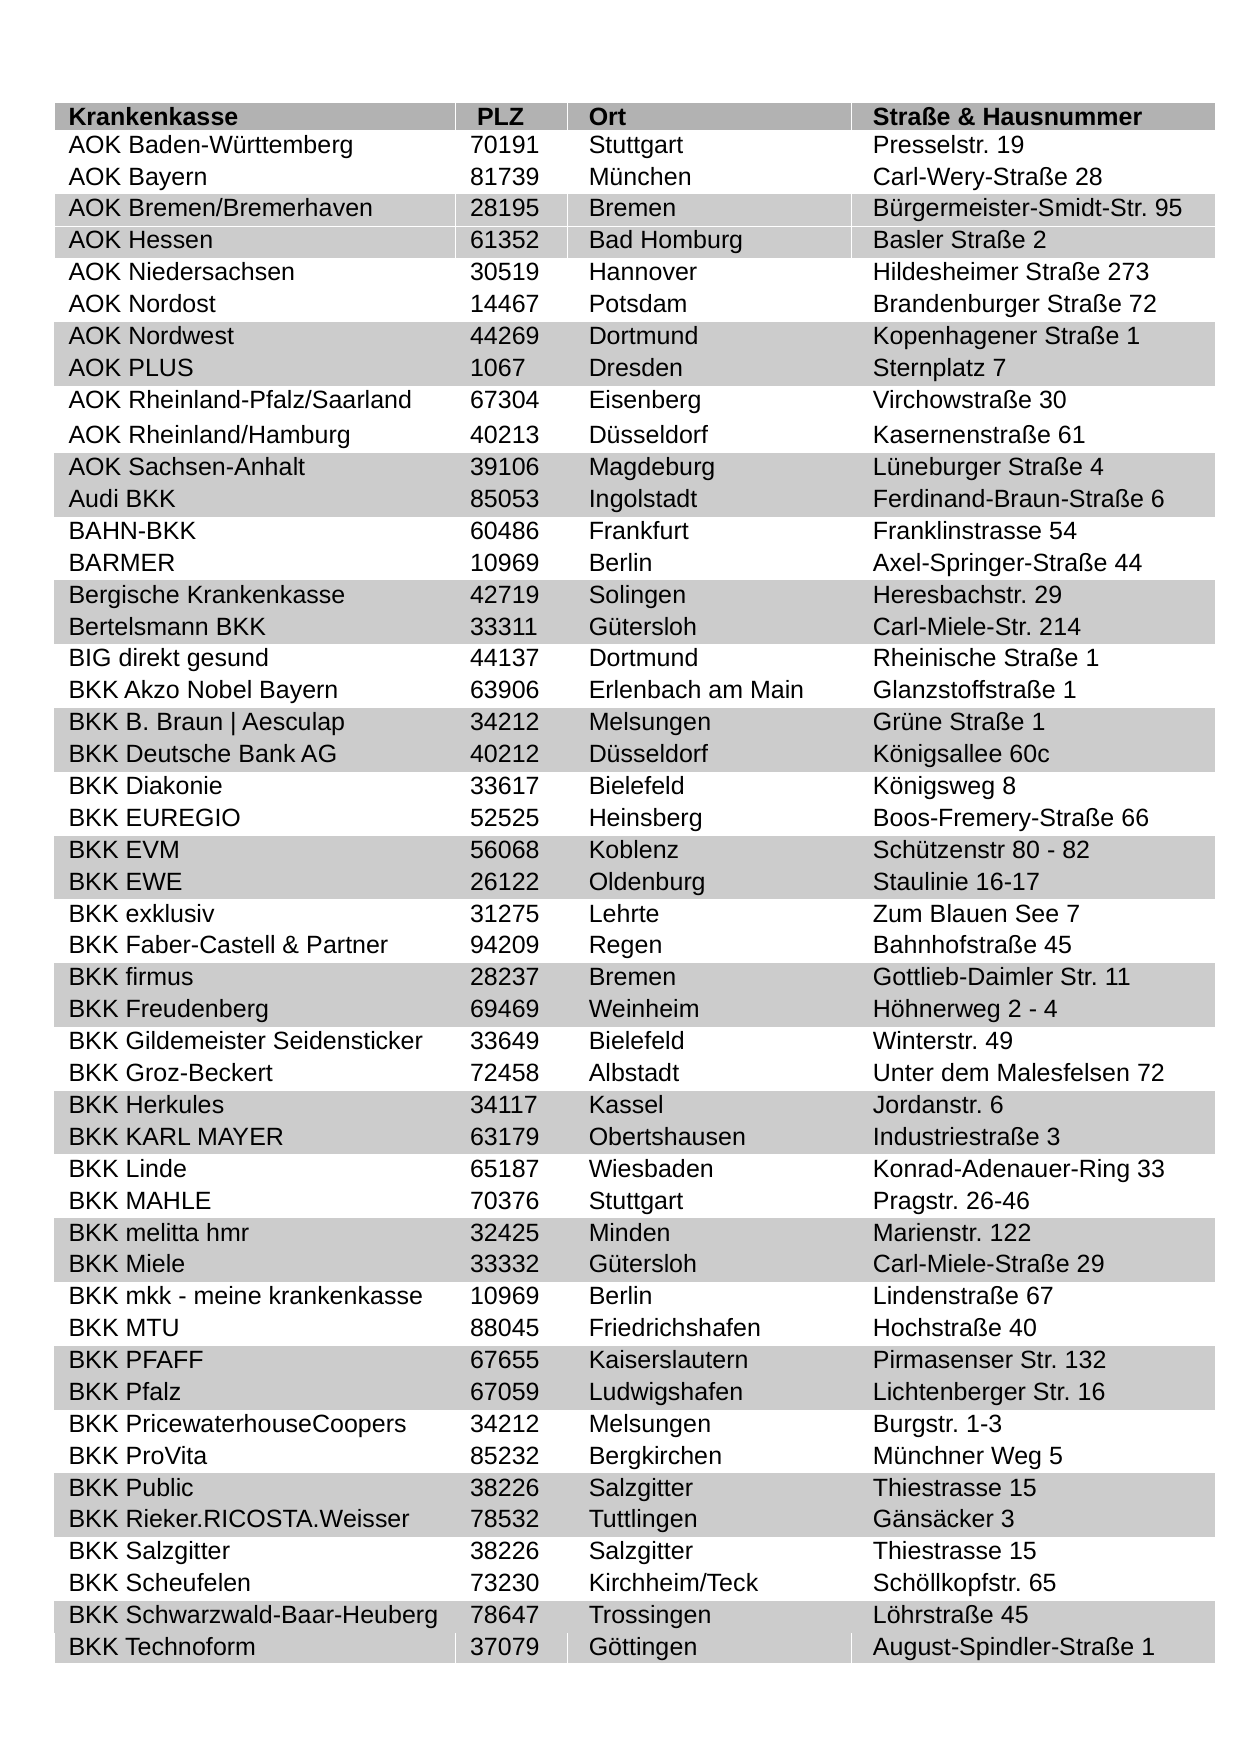

| Krankenkasse | PLZ | Ort | Straße & Hausnummer |
| --- | --- | --- | --- |
| AOK Baden-Württemberg | 70191 | Stuttgart | Presselstr. 19 |
| AOK Bayern | 81739 | München | Carl-Wery-Straße 28 |
| AOK Bremen/Bremerhaven | 28195 | Bremen | Bürgermeister-Smidt-Str. 95 |
| AOK Hessen | 61352 | Bad Homburg | Basler Straße 2 |
| AOK Niedersachsen | 30519 | Hannover | Hildesheimer Straße 273 |
| AOK Nordost | 14467 | Potsdam | Brandenburger Straße 72 |
| AOK Nordwest | 44269 | Dortmund | Kopenhagener Straße 1 |
| AOK PLUS | 1067 | Dresden | Sternplatz 7 |
| AOK Rheinland-Pfalz/Saarland | 67304 | Eisenberg | Virchowstraße 30 |
| AOK Rheinland/Hamburg | 40213 | Düsseldorf | Kasernenstraße 61 |
| AOK Sachsen-Anhalt | 39106 | Magdeburg | Lüneburger Straße 4 |
| Audi BKK | 85053 | Ingolstadt | Ferdinand-Braun-Straße 6 |
| BAHN-BKK | 60486 | Frankfurt | Franklinstrasse 54 |
| BARMER | 10969 | Berlin | Axel-Springer-Straße 44 |
| Bergische Krankenkasse | 42719 | Solingen | Heresbachstr. 29 |
| Bertelsmann BKK | 33311 | Gütersloh | Carl-Miele-Str. 214 |
| BIG direkt gesund | 44137 | Dortmund | Rheinische Straße 1 |
| BKK Akzo Nobel Bayern | 63906 | Erlenbach am Main | Glanzstoffstraße 1 |
| BKK B. Braun | Aesculap | 34212 | Melsungen | Grüne Straße 1 |
| BKK Deutsche Bank AG | 40212 | Düsseldorf | Königsallee 60c |
| BKK Diakonie | 33617 | Bielefeld | Königsweg 8 |
| BKK EUREGIO | 52525 | Heinsberg | Boos-Fremery-Straße 66 |
| BKK EVM | 56068 | Koblenz | Schützenstr 80 - 82 |
| BKK EWE | 26122 | Oldenburg | Staulinie 16-17 |
| BKK exklusiv | 31275 | Lehrte | Zum Blauen See 7 |
| BKK Faber-Castell & Partner | 94209 | Regen | Bahnhofstraße 45 |
| BKK firmus | 28237 | Bremen | Gottlieb-Daimler Str. 11 |
| BKK Freudenberg | 69469 | Weinheim | Höhnerweg 2 - 4 |
| BKK Gildemeister Seidensticker | 33649 | Bielefeld | Winterstr. 49 |
| BKK Groz-Beckert | 72458 | Albstadt | Unter dem Malesfelsen 72 |
| BKK Herkules | 34117 | Kassel | Jordanstr. 6 |
| BKK KARL MAYER | 63179 | Obertshausen | Industriestraße 3 |
| BKK Linde | 65187 | Wiesbaden | Konrad-Adenauer-Ring 33 |
| BKK MAHLE | 70376 | Stuttgart | Pragstr. 26-46 |
| BKK melitta hmr | 32425 | Minden | Marienstr. 122 |
| BKK Miele | 33332 | Gütersloh | Carl-Miele-Straße 29 |
| BKK mkk - meine krankenkasse | 10969 | Berlin | Lindenstraße 67 |
| BKK MTU | 88045 | Friedrichshafen | Hochstraße 40 |
| BKK PFAFF | 67655 | Kaiserslautern | Pirmasenser Str. 132 |
| BKK Pfalz | 67059 | Ludwigshafen | Lichtenberger Str. 16 |
| BKK PricewaterhouseCoopers | 34212 | Melsungen | Burgstr. 1-3 |
| BKK ProVita | 85232 | Bergkirchen | Münchner Weg 5 |
| BKK Public | 38226 | Salzgitter | Thiestrasse 15 |
| BKK Rieker.RICOSTA.Weisser | 78532 | Tuttlingen | Gänsäcker 3 |
| BKK Salzgitter | 38226 | Salzgitter | Thiestrasse 15 |
| BKK Scheufelen | 73230 | Kirchheim/Teck | Schöllkopfstr. 65 |
| BKK Schwarzwald-Baar-Heuberg | 78647 | Trossingen | Löhrstraße 45 |
| BKK Technoform | 37079 | Göttingen | August-Spindler-Straße 1 |